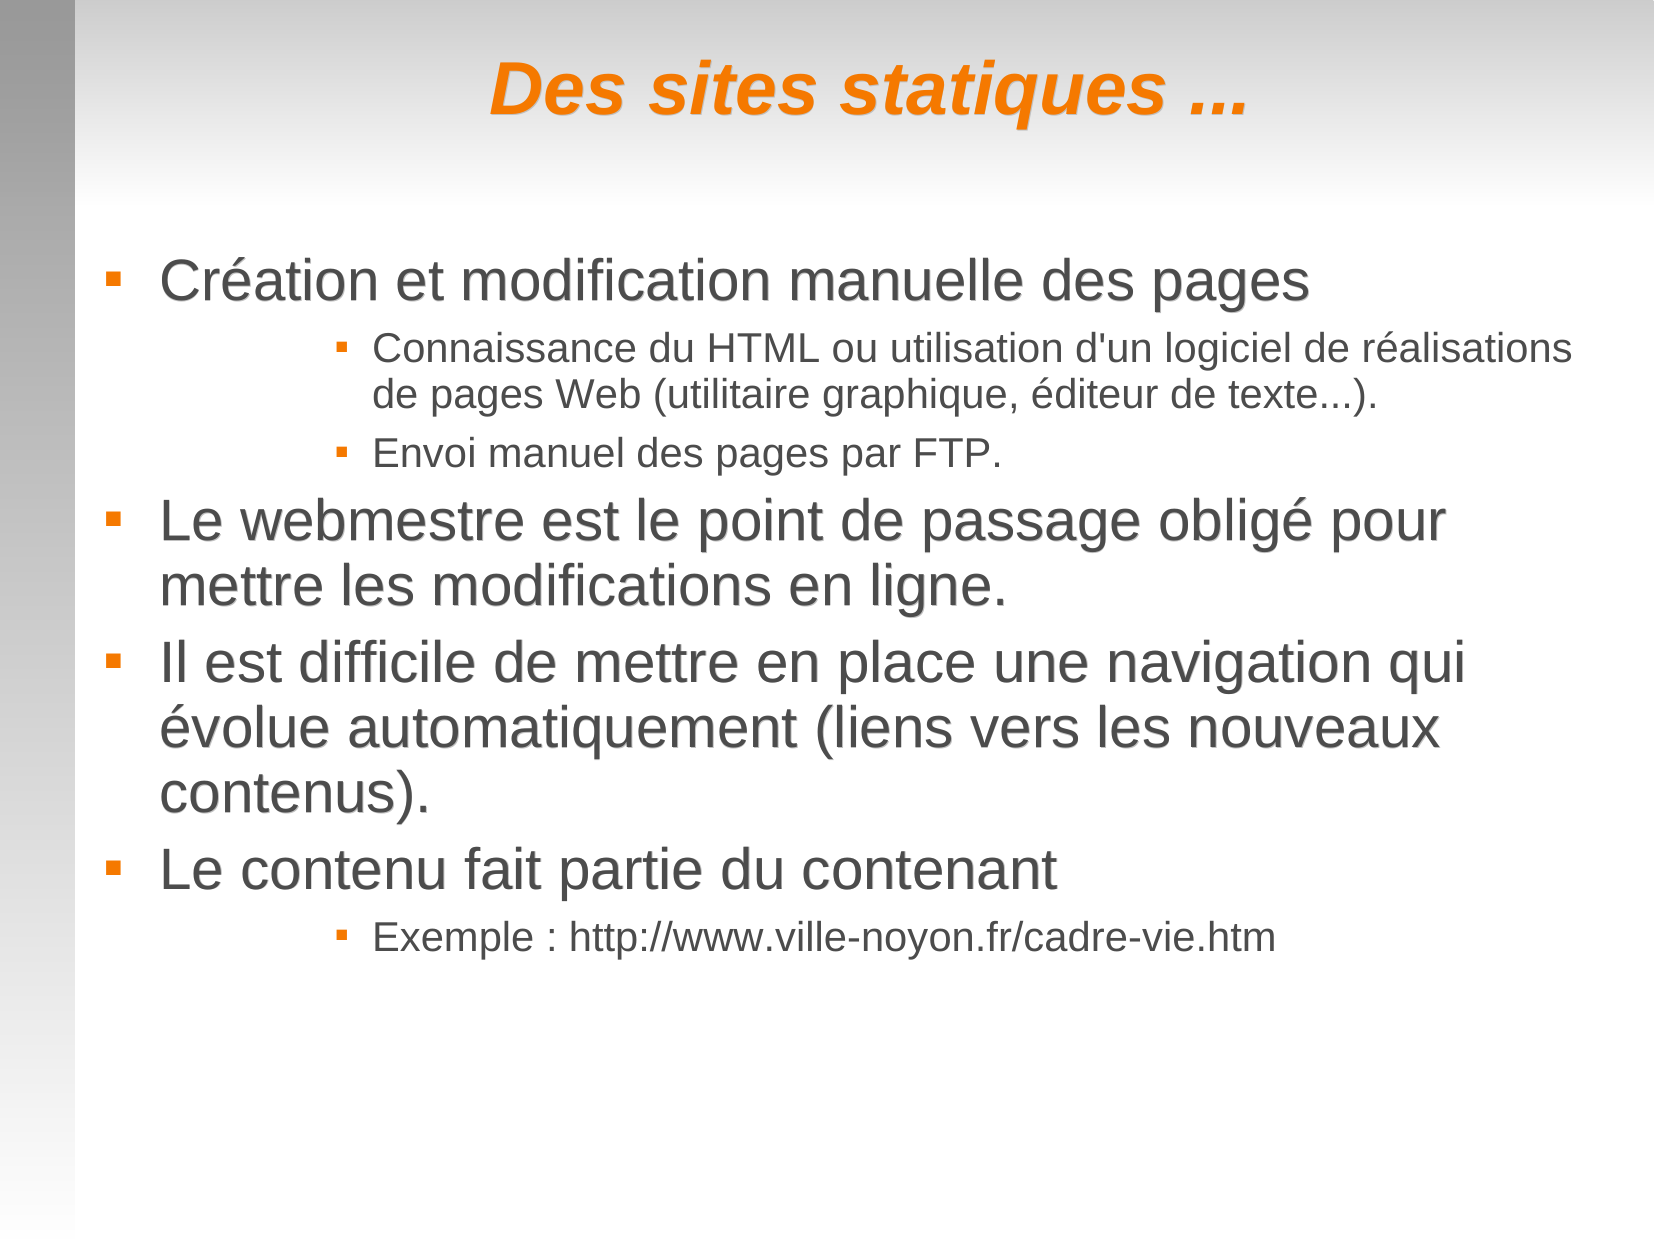

# Des sites statiques ...
Création et modification manuelle des pages
Connaissance du HTML ou utilisation d'un logiciel de réalisations de pages Web (utilitaire graphique, éditeur de texte...).
Envoi manuel des pages par FTP.
Le webmestre est le point de passage obligé pour mettre les modifications en ligne.
Il est difficile de mettre en place une navigation qui évolue automatiquement (liens vers les nouveaux contenus).
Le contenu fait partie du contenant
Exemple : http://www.ville-noyon.fr/cadre-vie.htm